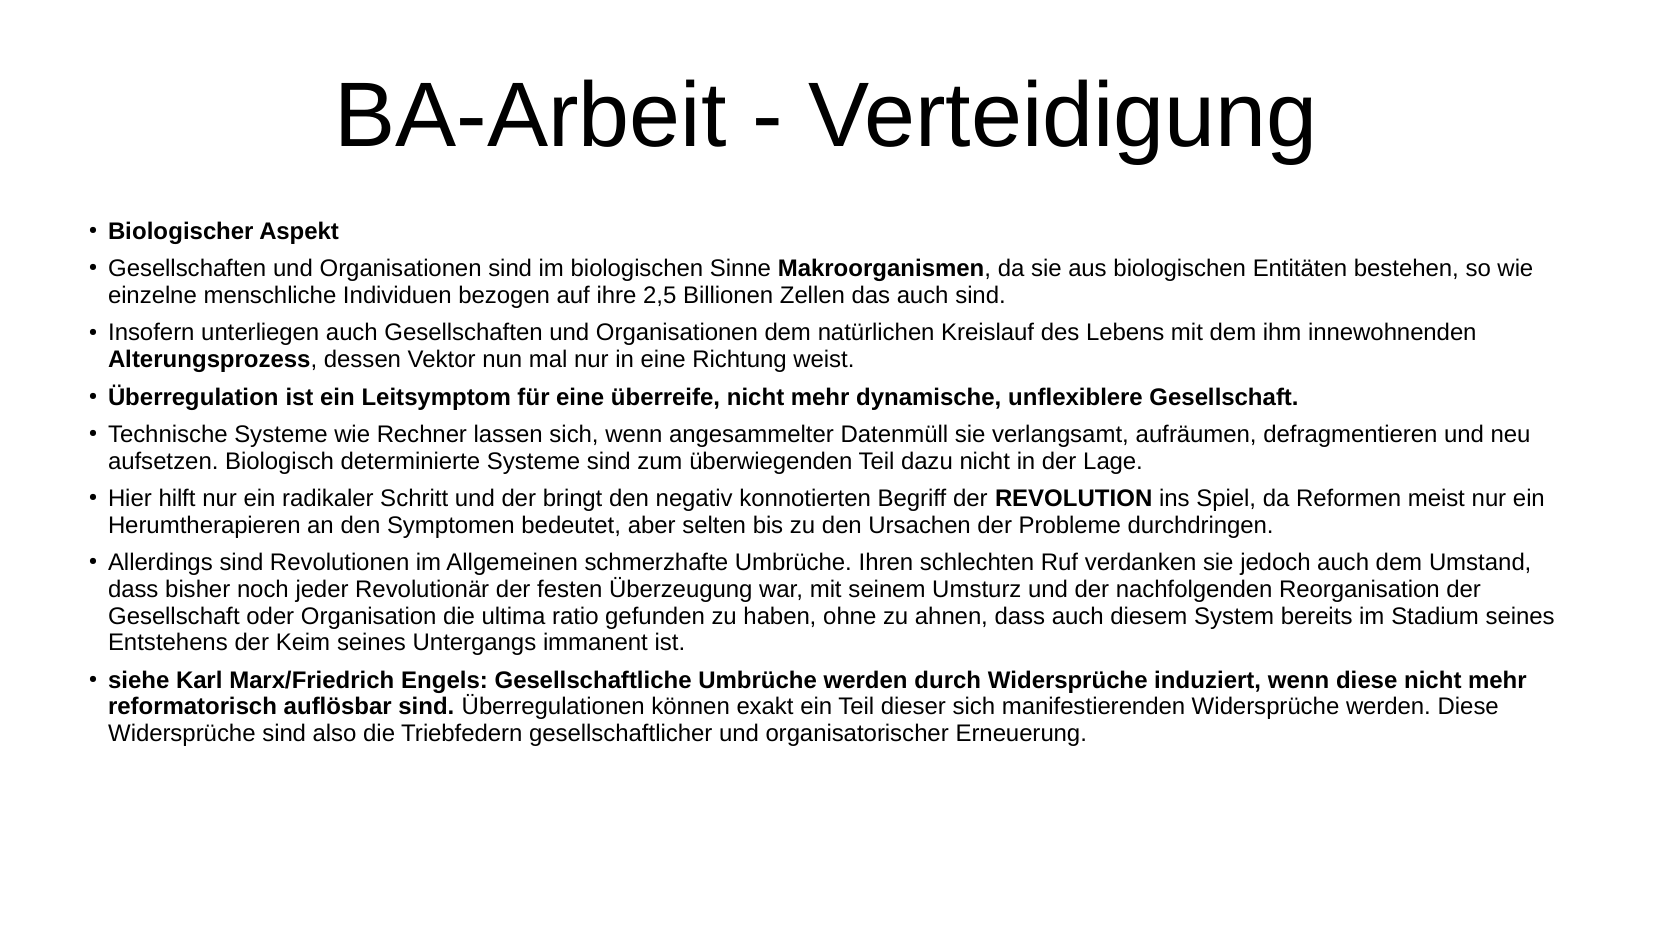

# BA-Arbeit - Verteidigung
Biologischer Aspekt
Gesellschaften und Organisationen sind im biologischen Sinne Makroorganismen, da sie aus biologischen Entitäten bestehen, so wie einzelne menschliche Individuen bezogen auf ihre 2,5 Billionen Zellen das auch sind.
Insofern unterliegen auch Gesellschaften und Organisationen dem natürlichen Kreislauf des Lebens mit dem ihm innewohnenden Alterungsprozess, dessen Vektor nun mal nur in eine Richtung weist.
Überregulation ist ein Leitsymptom für eine überreife, nicht mehr dynamische, unflexiblere Gesellschaft.
Technische Systeme wie Rechner lassen sich, wenn angesammelter Datenmüll sie verlangsamt, aufräumen, defragmentieren und neu aufsetzen. Biologisch determinierte Systeme sind zum überwiegenden Teil dazu nicht in der Lage.
Hier hilft nur ein radikaler Schritt und der bringt den negativ konnotierten Begriff der REVOLUTION ins Spiel, da Reformen meist nur ein Herumtherapieren an den Symptomen bedeutet, aber selten bis zu den Ursachen der Probleme durchdringen.
Allerdings sind Revolutionen im Allgemeinen schmerzhafte Umbrüche. Ihren schlechten Ruf verdanken sie jedoch auch dem Umstand, dass bisher noch jeder Revolutionär der festen Überzeugung war, mit seinem Umsturz und der nachfolgenden Reorganisation der Gesellschaft oder Organisation die ultima ratio gefunden zu haben, ohne zu ahnen, dass auch diesem System bereits im Stadium seines Entstehens der Keim seines Untergangs immanent ist.
siehe Karl Marx/Friedrich Engels: Gesellschaftliche Umbrüche werden durch Widersprüche induziert, wenn diese nicht mehr reformatorisch auflösbar sind. Überregulationen können exakt ein Teil dieser sich manifestierenden Widersprüche werden. Diese Widersprüche sind also die Triebfedern gesellschaftlicher und organisatorischer Erneuerung.